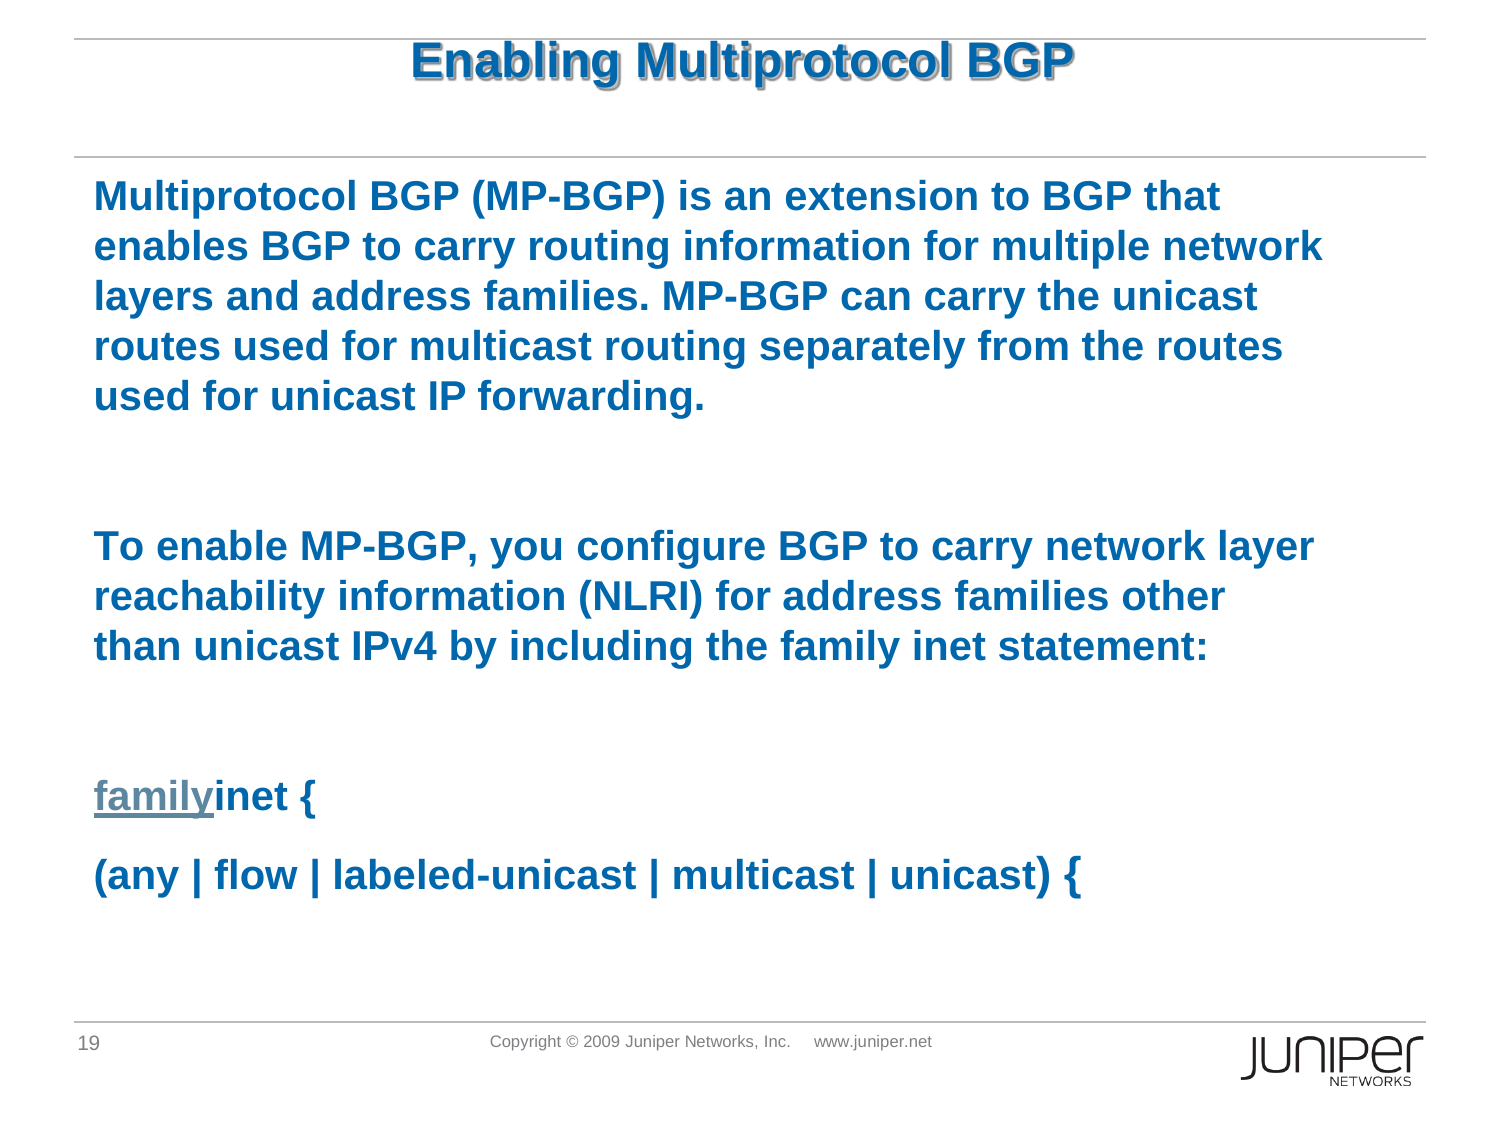

Enabling Multiprotocol BGP
Multiprotocol BGP (MP-BGP) is an extension to BGP that enables BGP to carry routing information for multiple network layers and address families. MP-BGP can carry the unicast routes used for multicast routing separately from the routes used for unicast IP forwarding.
To enable MP-BGP, you configure BGP to carry network layer reachability information (NLRI) for address families other than unicast IPv4 by including the family inet statement:
familyinet {
(any | flow | labeled-unicast | multicast | unicast) {
16
Copyright © 2009 Juniper Networks, Inc.	www.juniper.net